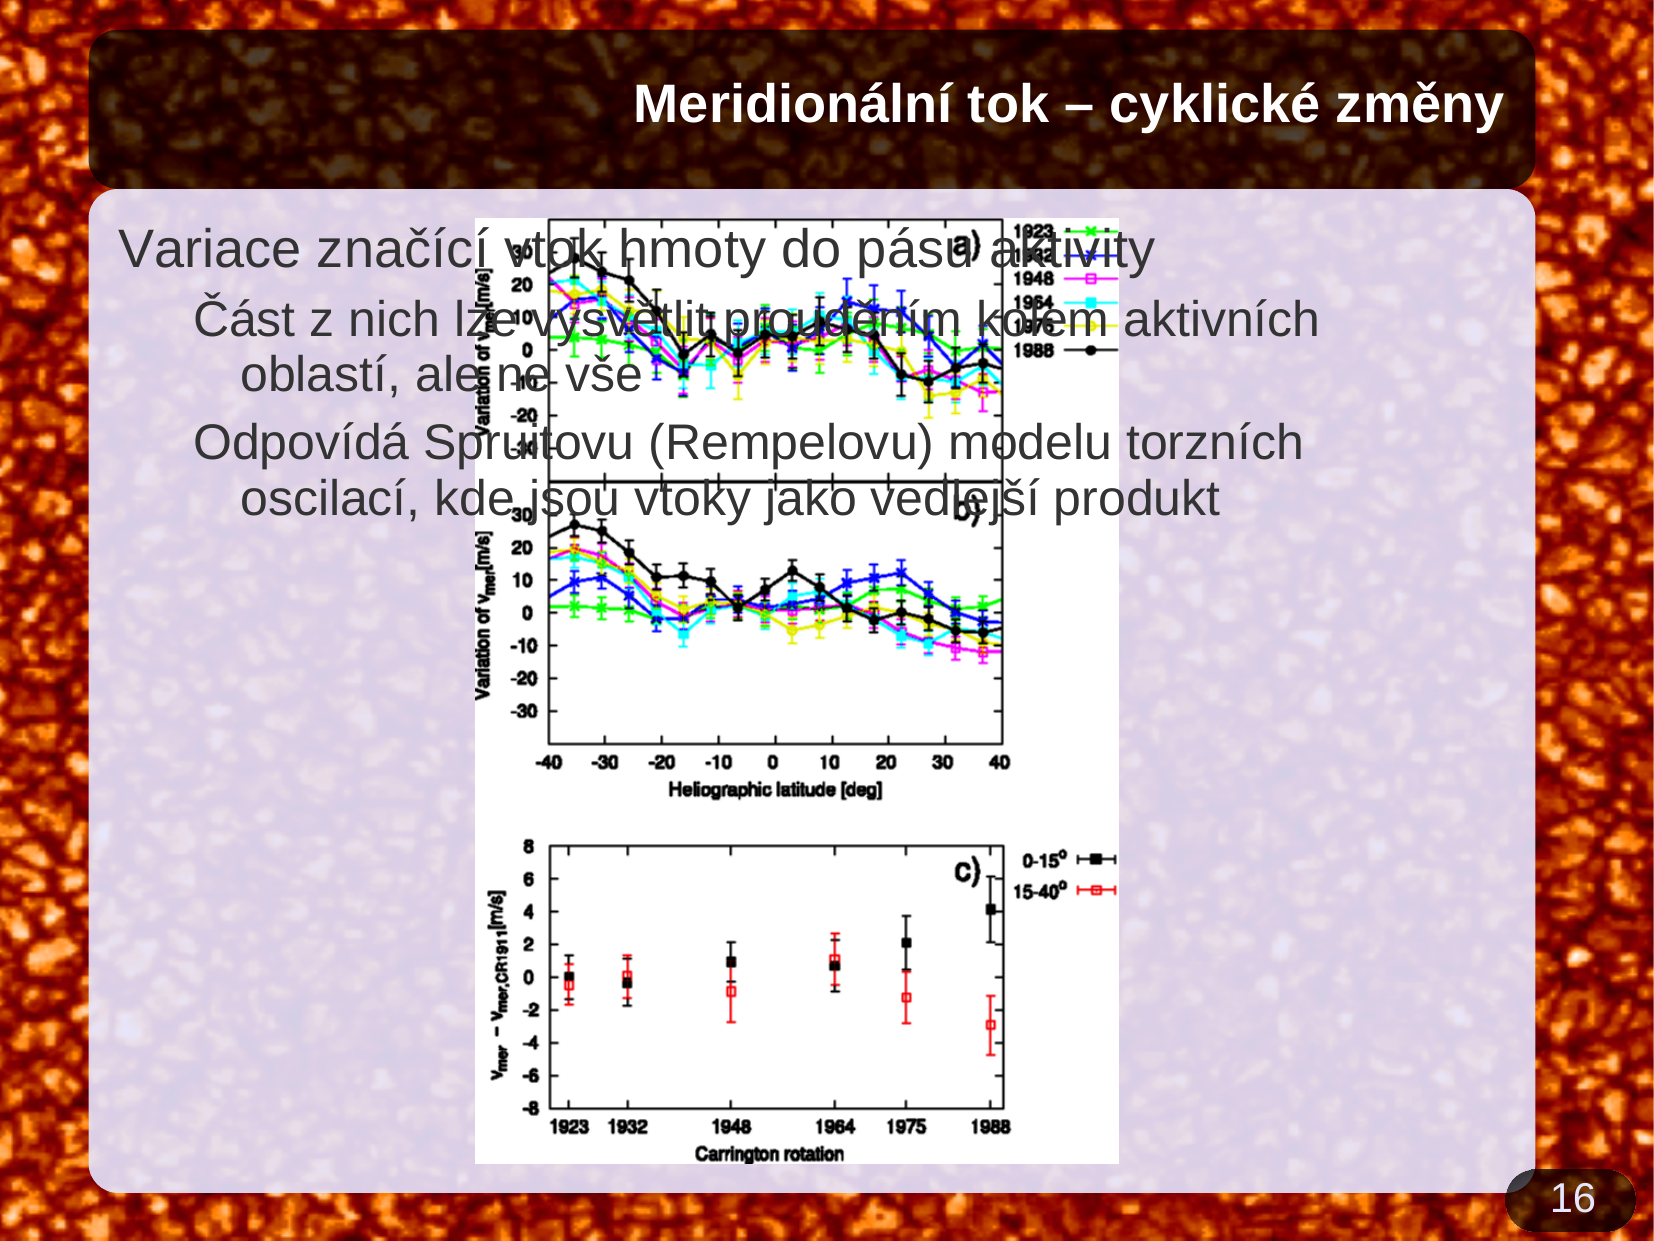

# Meridionální tok – cyklické změny
Variace značící vtok hmoty do pásu aktivity
Část z nich lze vysvětlit prouděním kolem aktivních oblastí, ale ne vše
Odpovídá Spruitovu (Rempelovu) modelu torzních oscilací, kde jsou vtoky jako vedlejší produkt